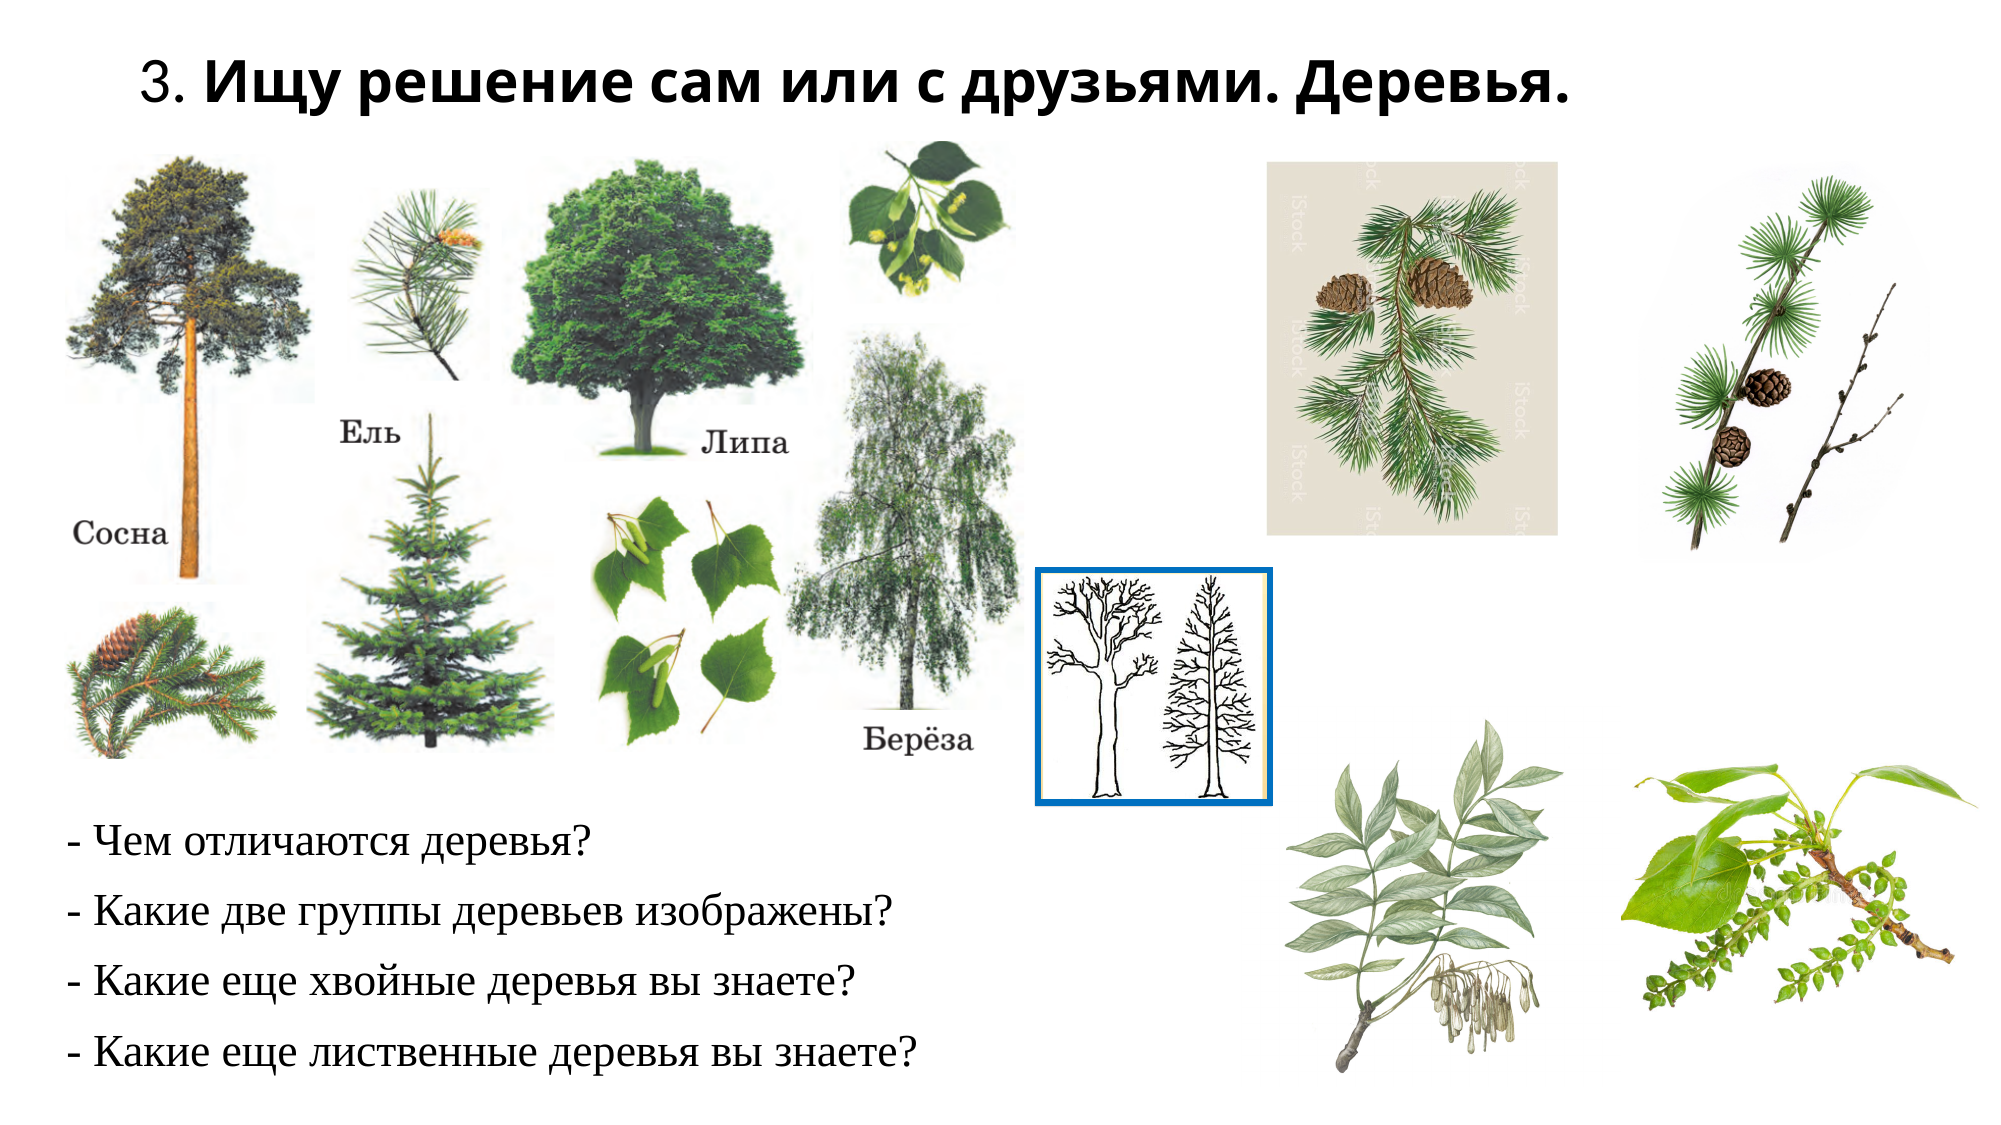

3. Ищу решение сам или с друзьями. Деревья.
# - Чем отличаются деревья?
- Какие две группы деревьев изображены?
- Какие еще хвойные деревья вы знаете?
- Какие еще лиственные деревья вы знаете?